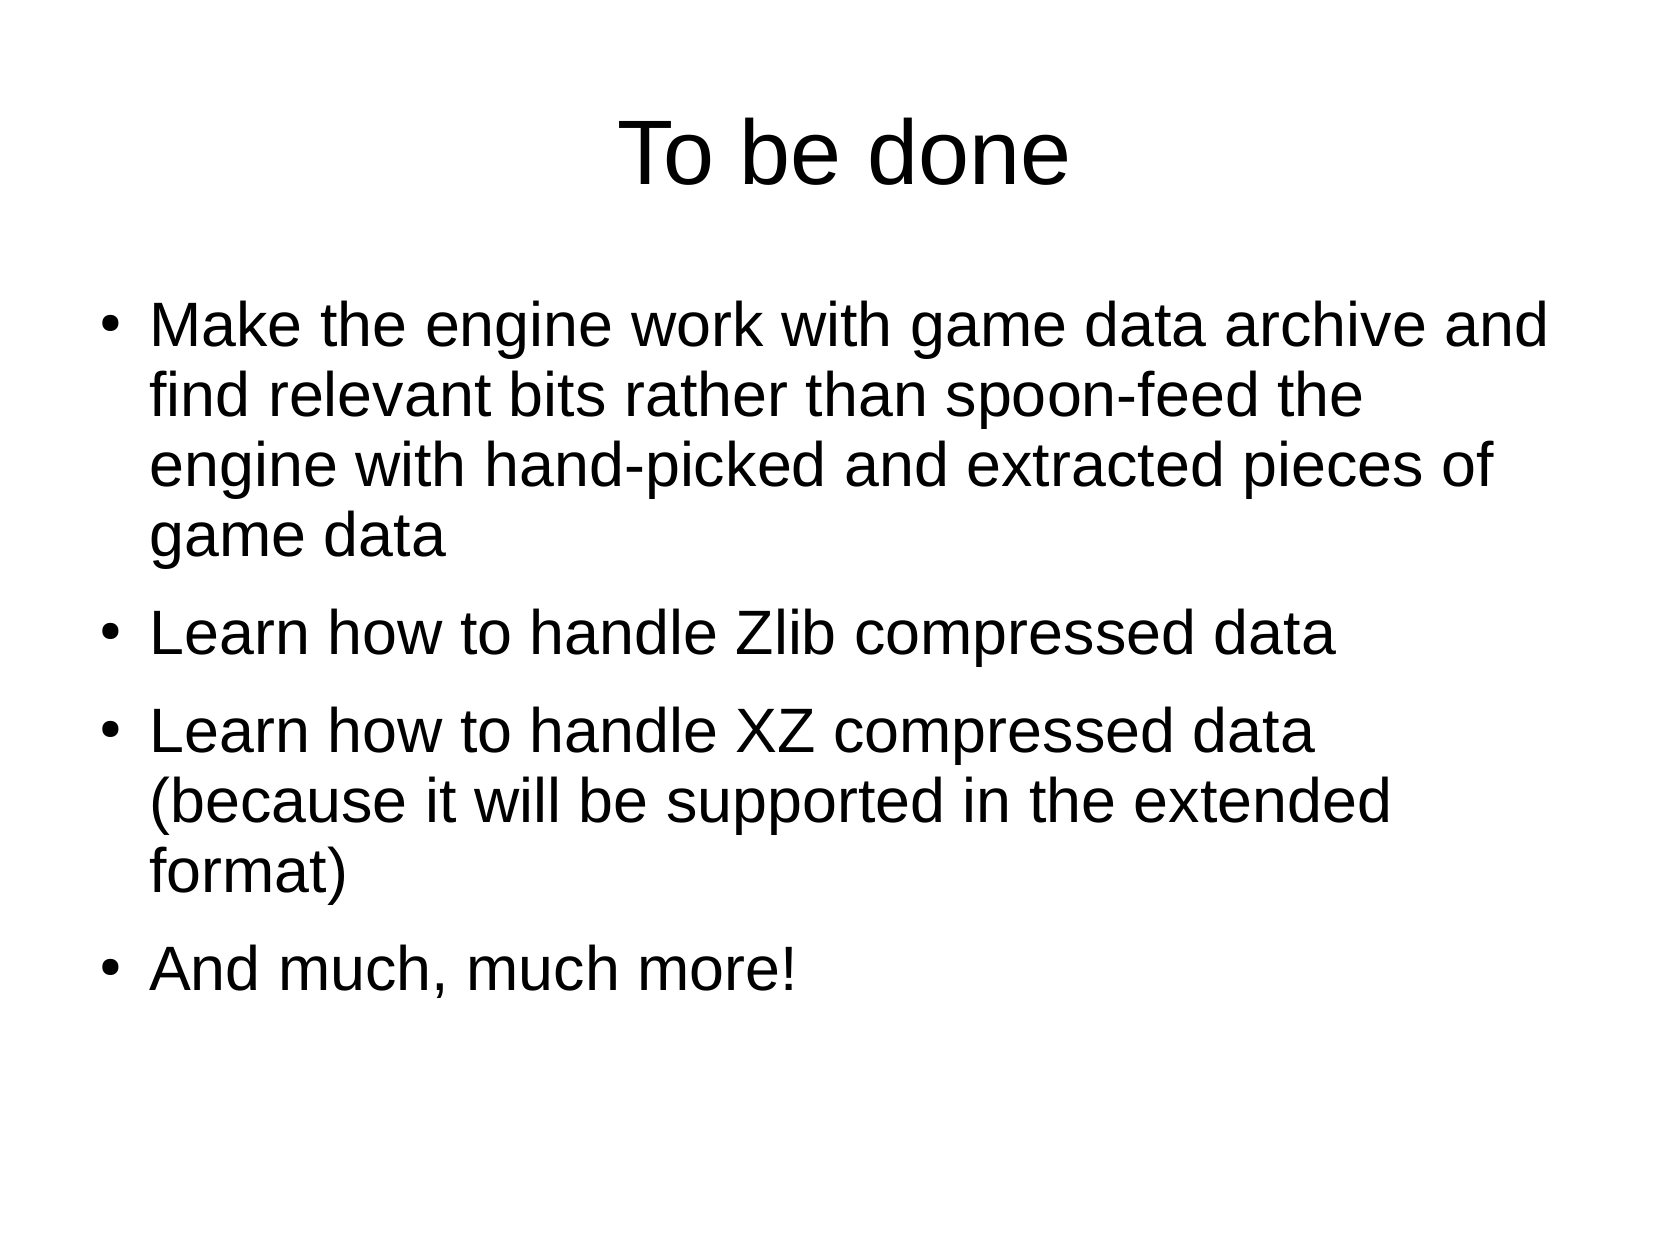

# To be done
Make the engine work with game data archive and find relevant bits rather than spoon-feed the engine with hand-picked and extracted pieces of game data
Learn how to handle Zlib compressed data
Learn how to handle XZ compressed data (because it will be supported in the extended format)
And much, much more!